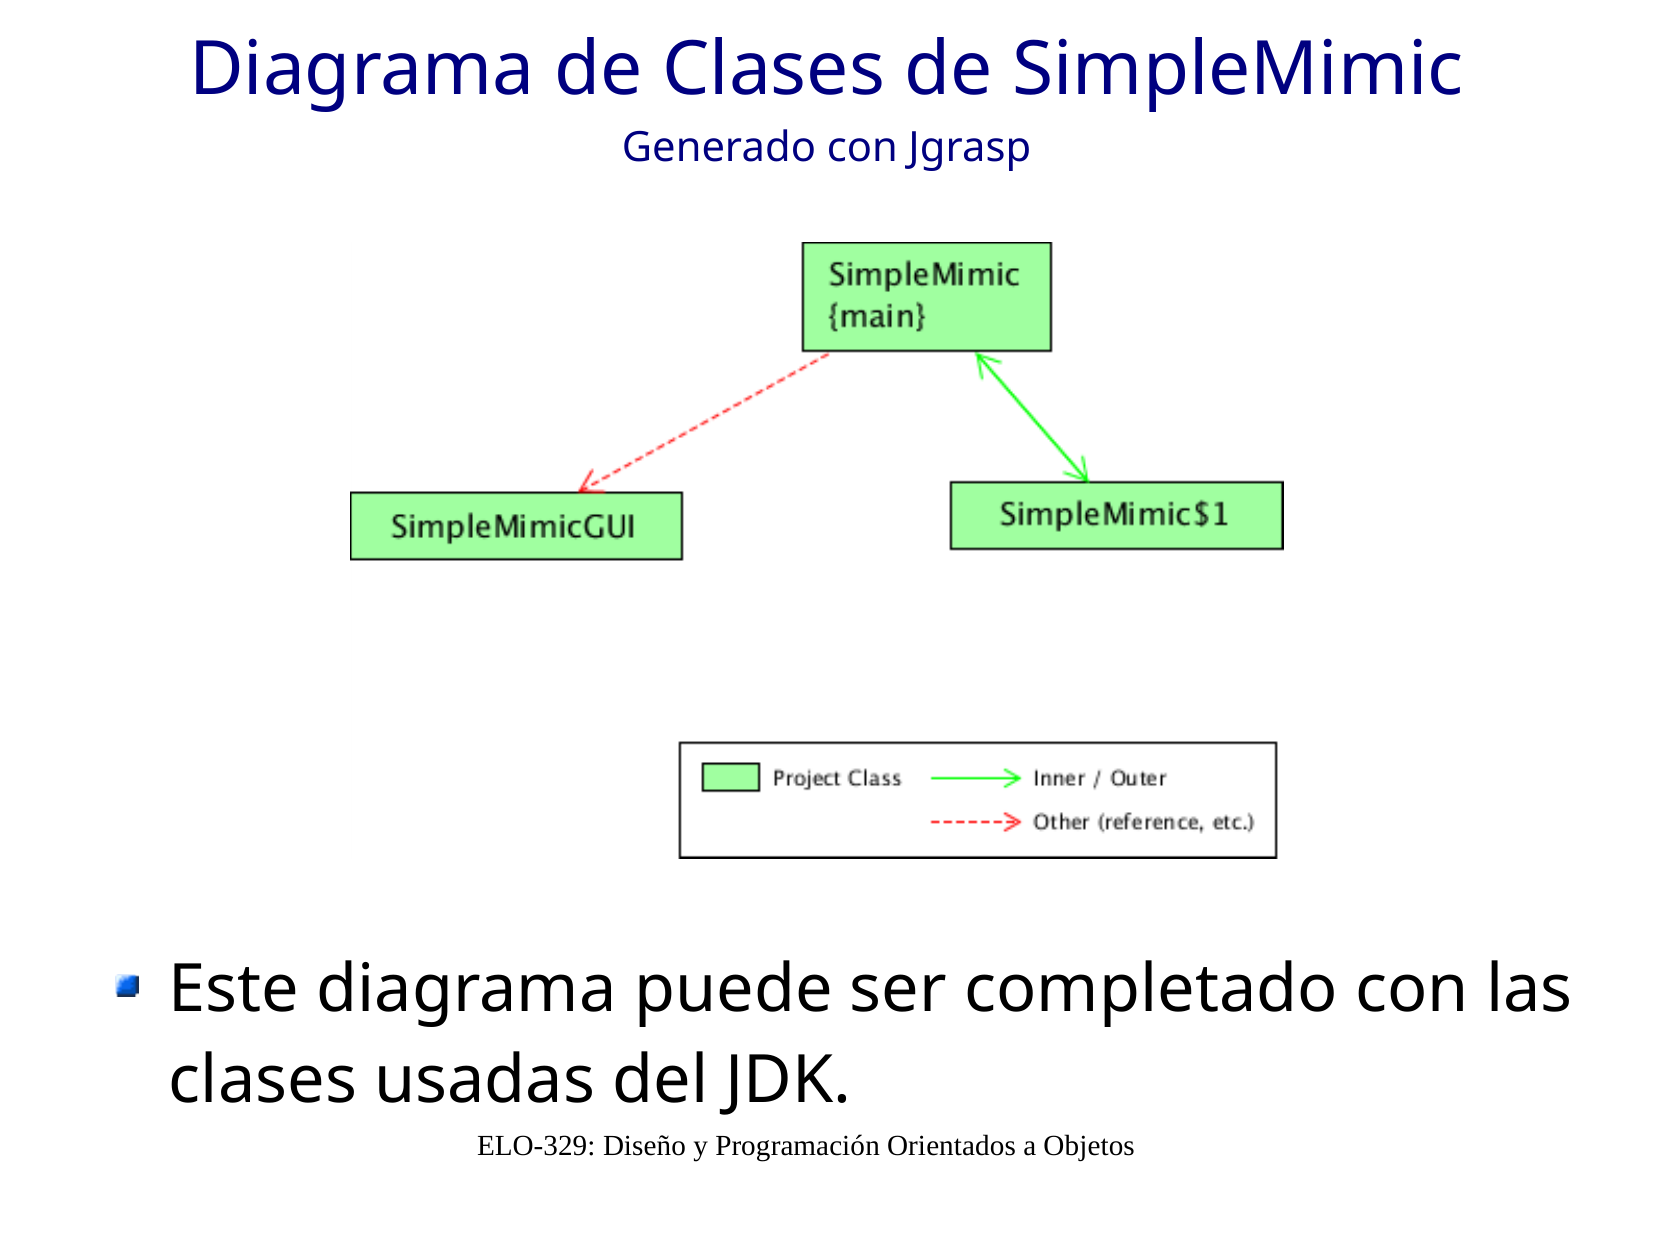

# Diagrama de Clases de SimpleMimic Generado con Jgrasp
Este diagrama puede ser completado con las clases usadas del JDK.